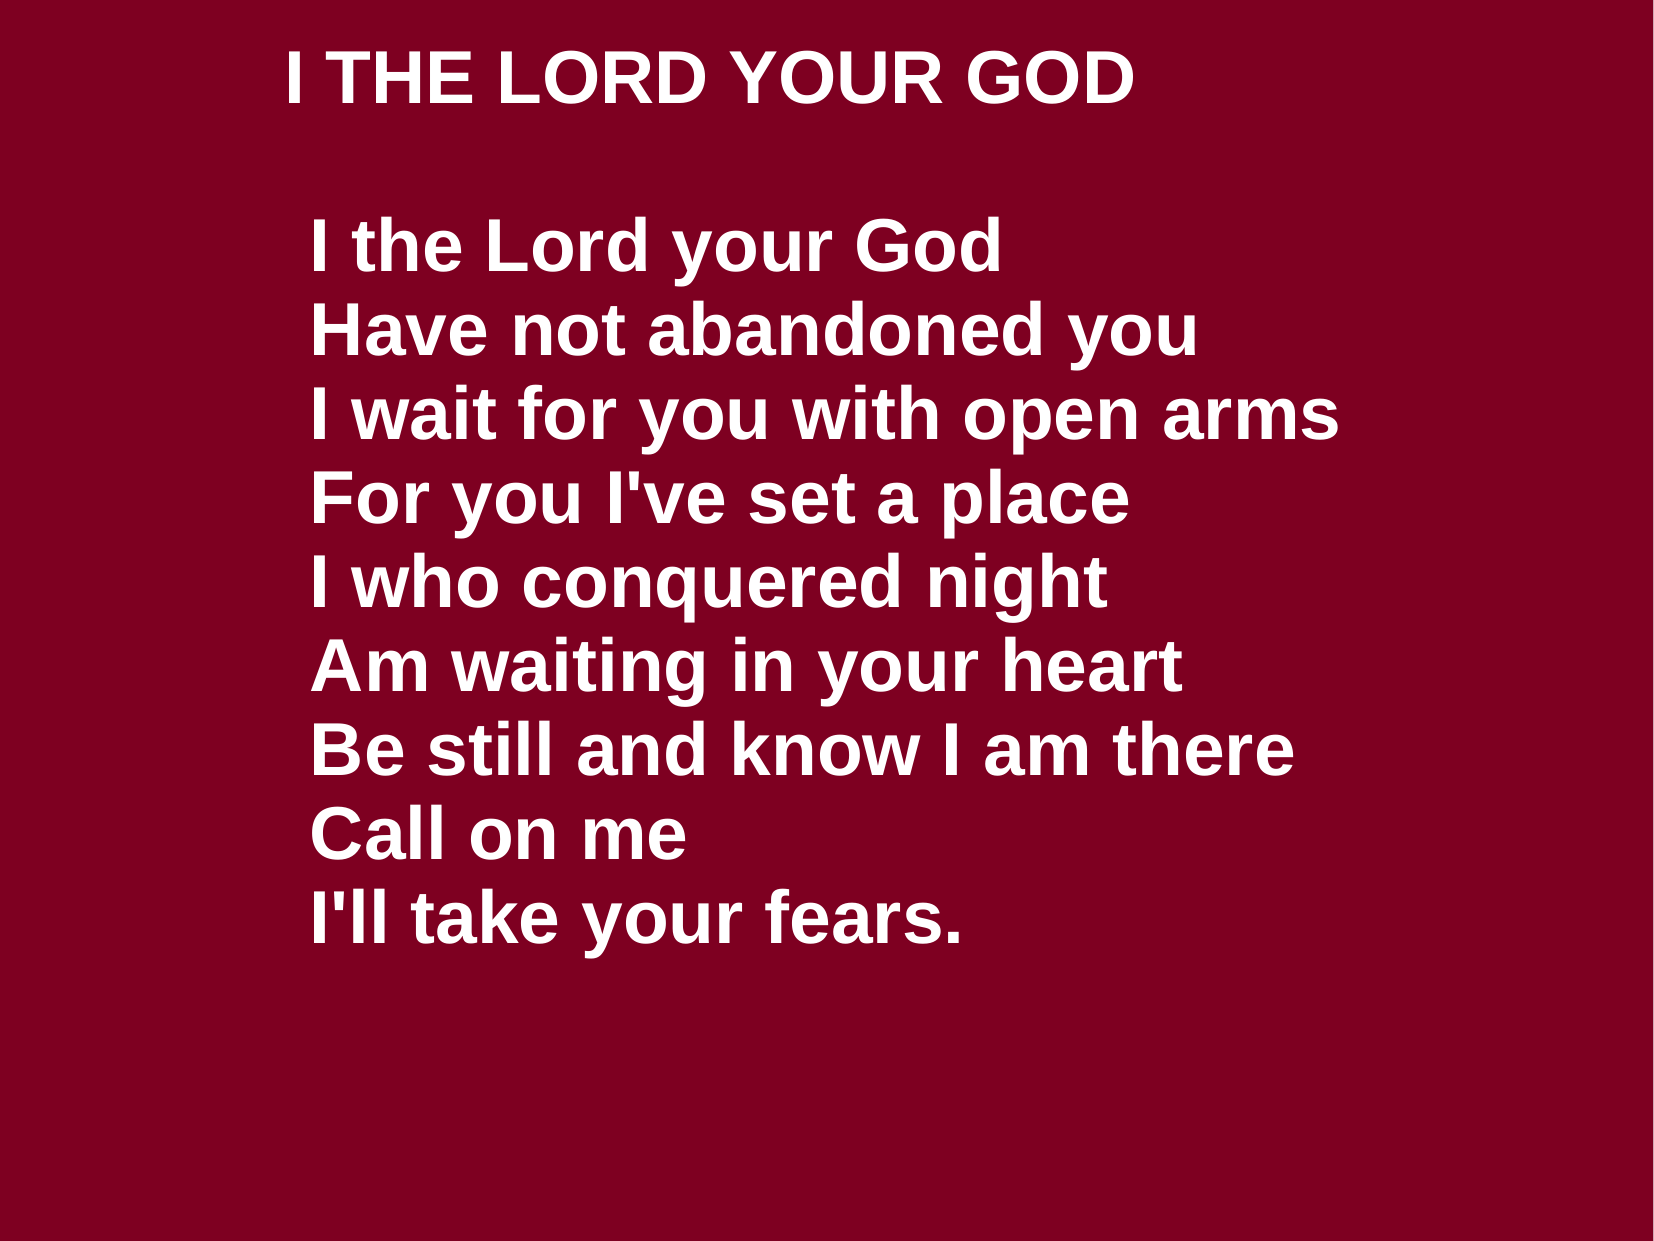

I THE LORD YOUR GOD
				I the Lord your God
				Have not abandoned you
				I wait for you with open arms
				For you I've set a place
				I who conquered night
				Am waiting in your heart
				Be still and know I am there
				Call on me
				I'll take your fears.
#